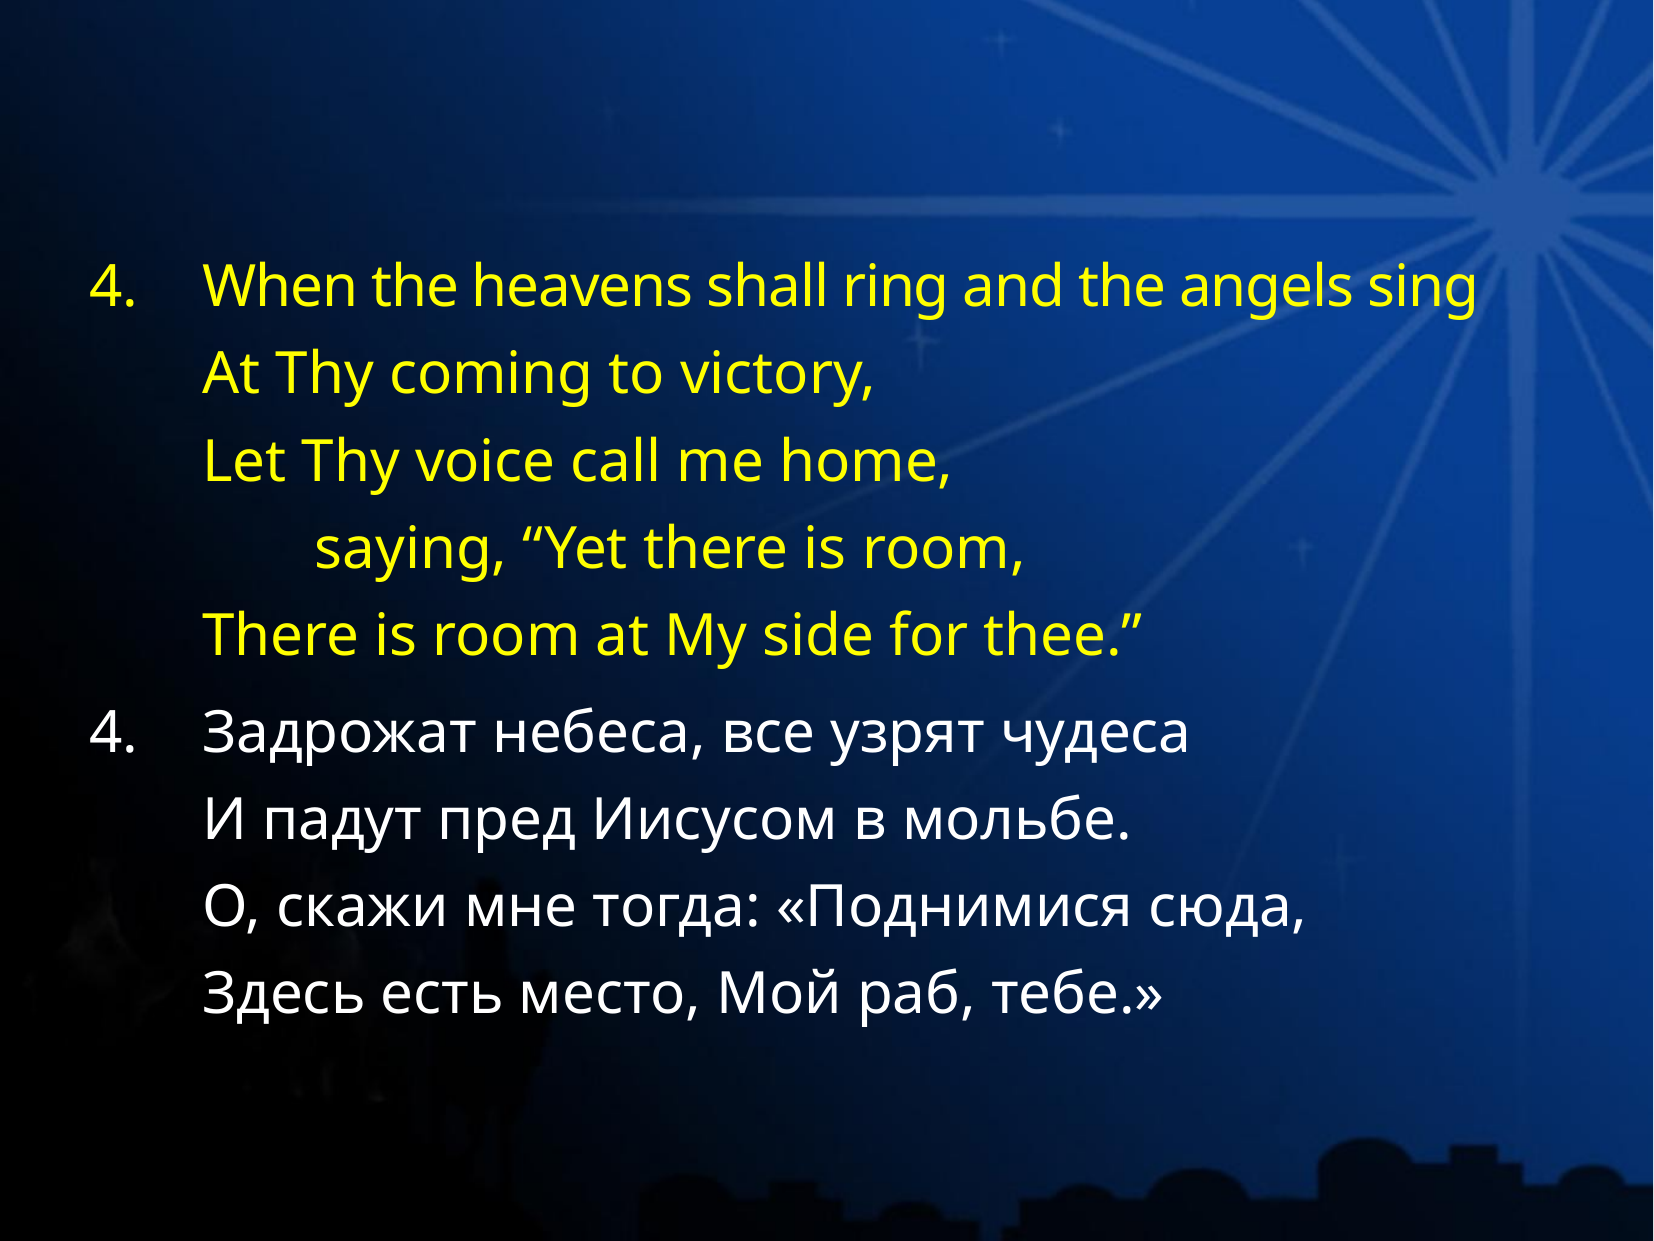

4.	When the heavens shall ring and the angels sing
	At Thy coming to victory,
	Let Thy voice call me home,
		saying, “Yet there is room,
	There is room at My side for thee.”
4.	Задрожат небеса, все узрят чудеса
	И падут пред Иисусом в мольбе.
	О, скажи мне тогда: «Поднимися сюда,
	Здесь есть место, Мой раб, тебе.»